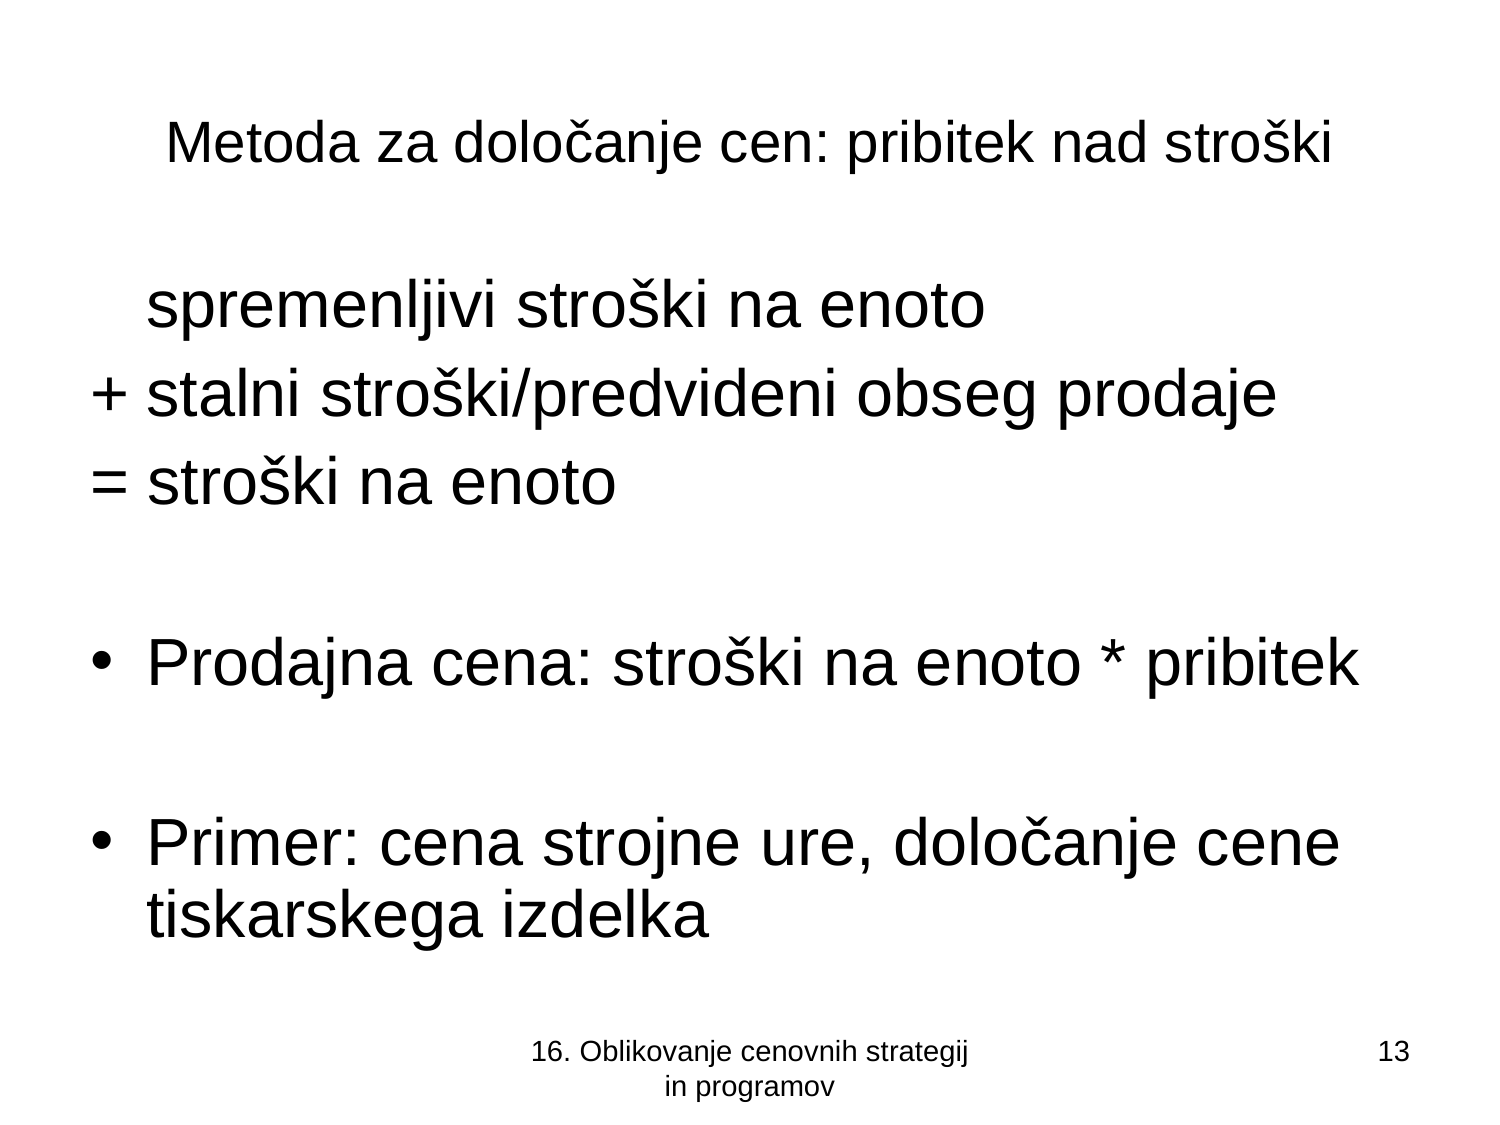

# Metoda za določanje cen: pribitek nad stroški
	spremenljivi stroški na enoto
+	stalni stroški/predvideni obseg prodaje
= stroški na enoto
Prodajna cena: stroški na enoto * pribitek
Primer: cena strojne ure, določanje cene tiskarskega izdelka
16. Oblikovanje cenovnih strategij in programov